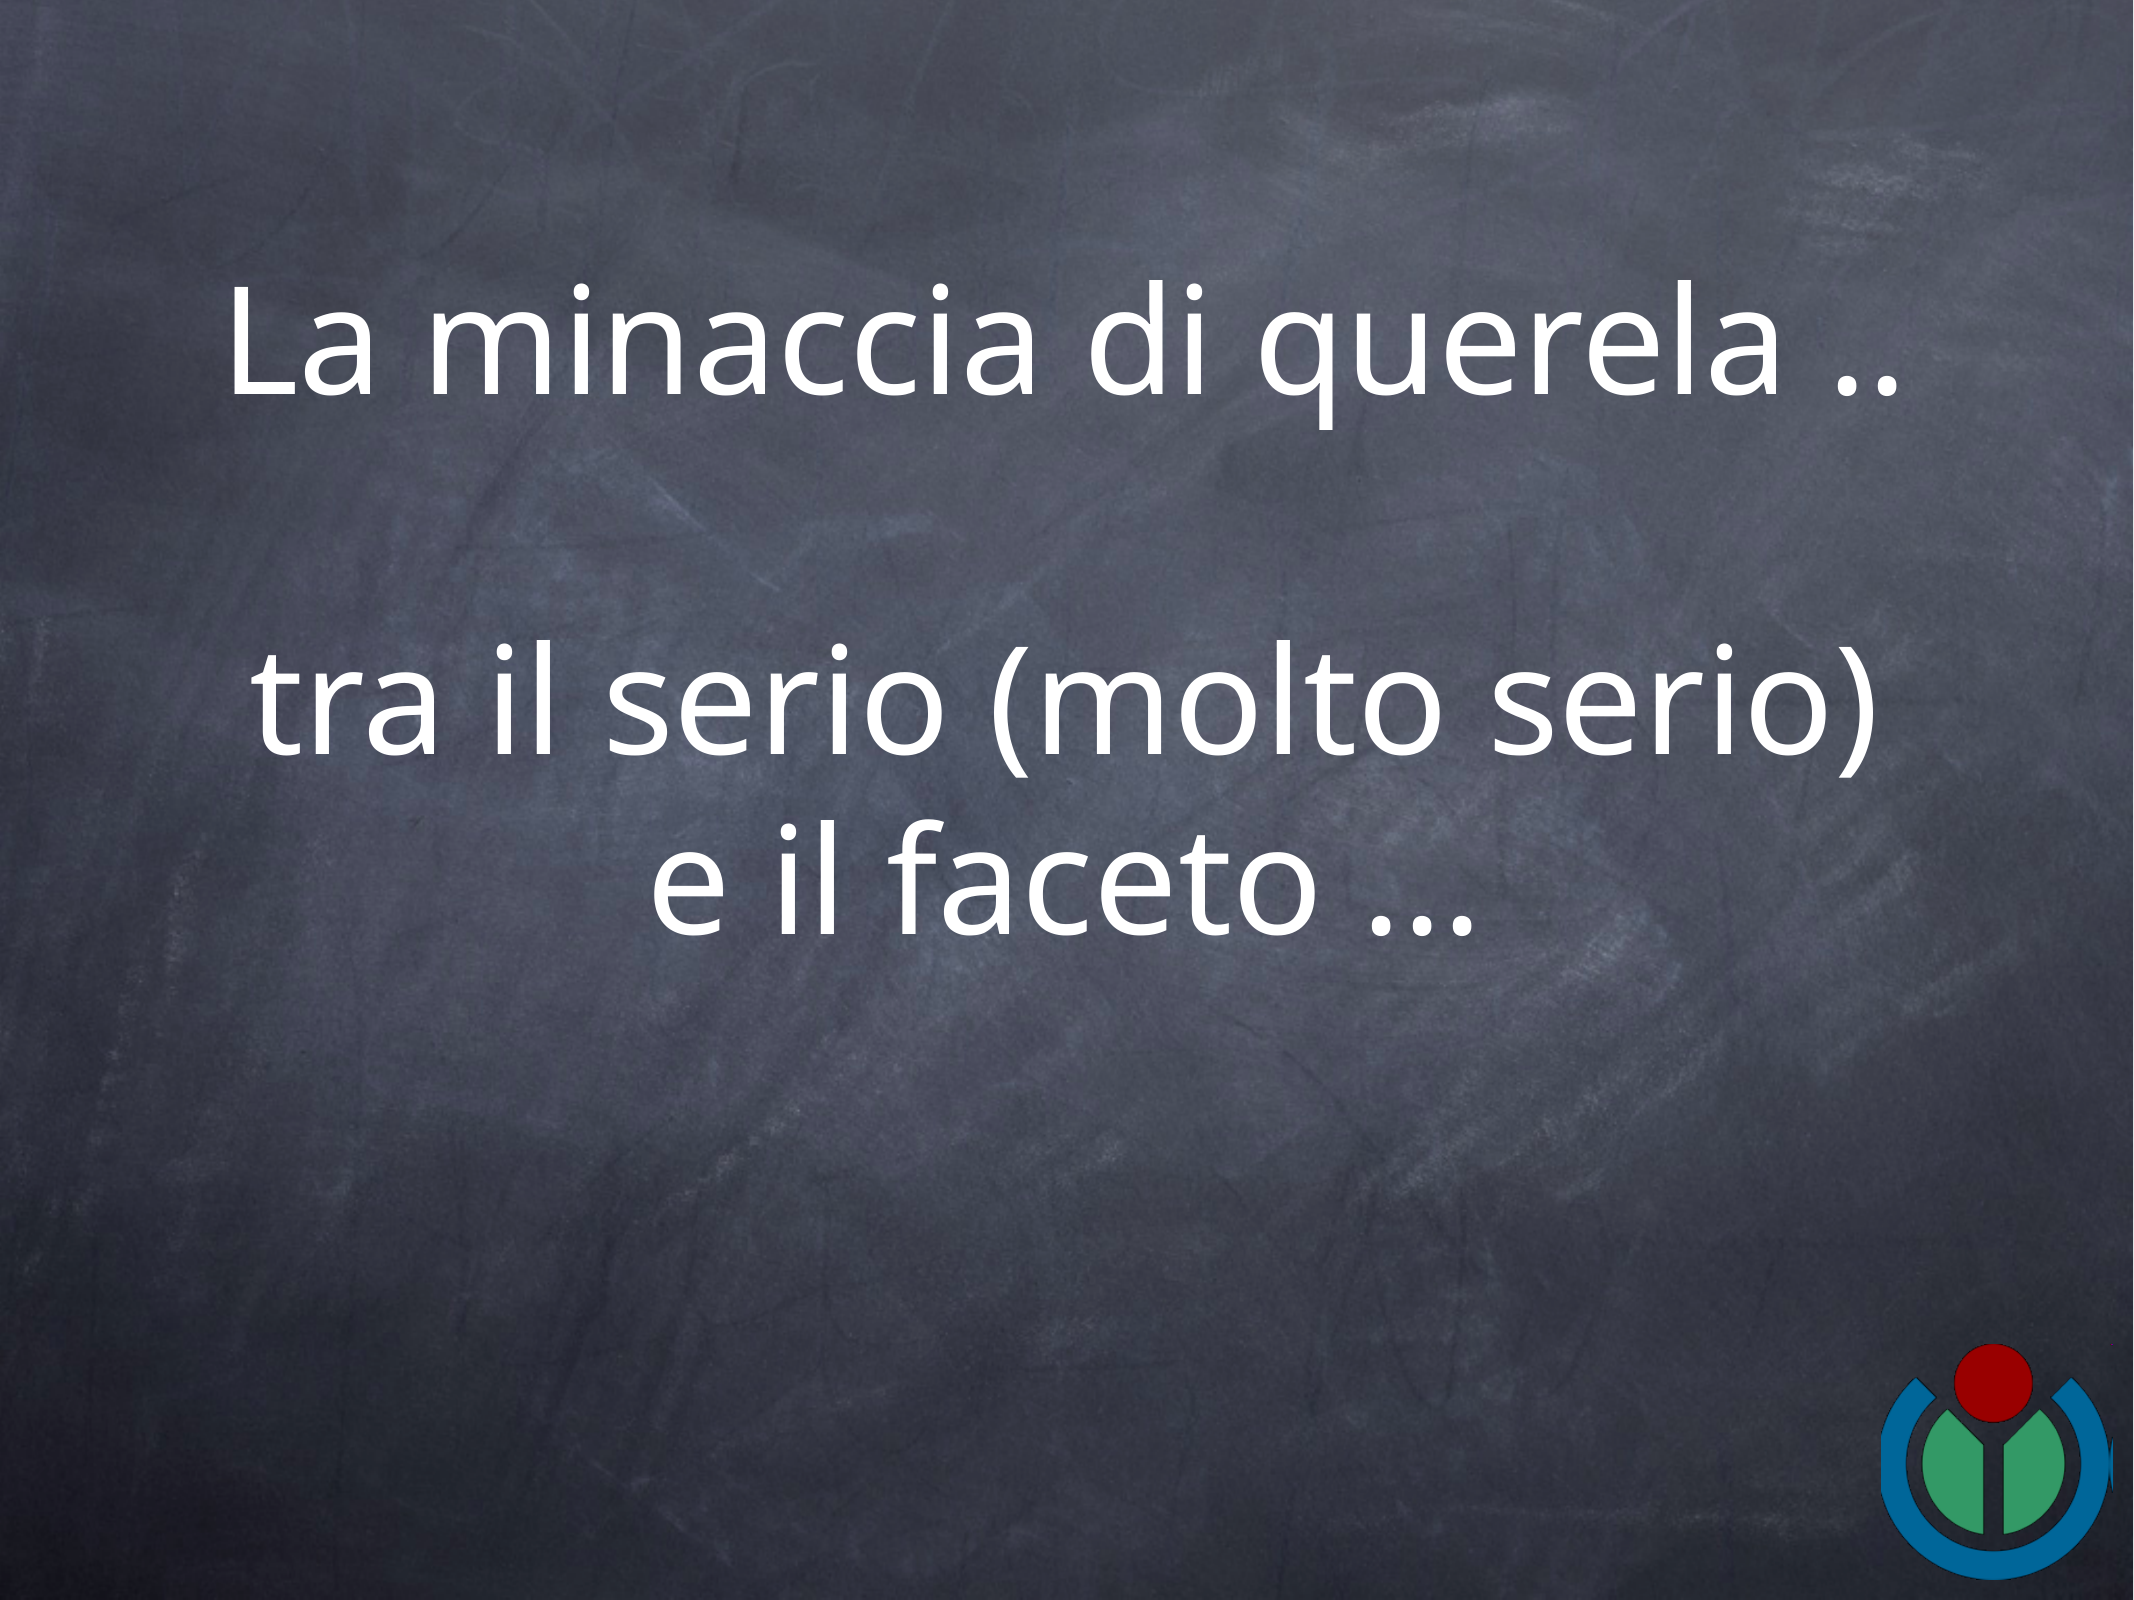

# La minaccia di querela .. tra il serio (molto serio) e il faceto ...